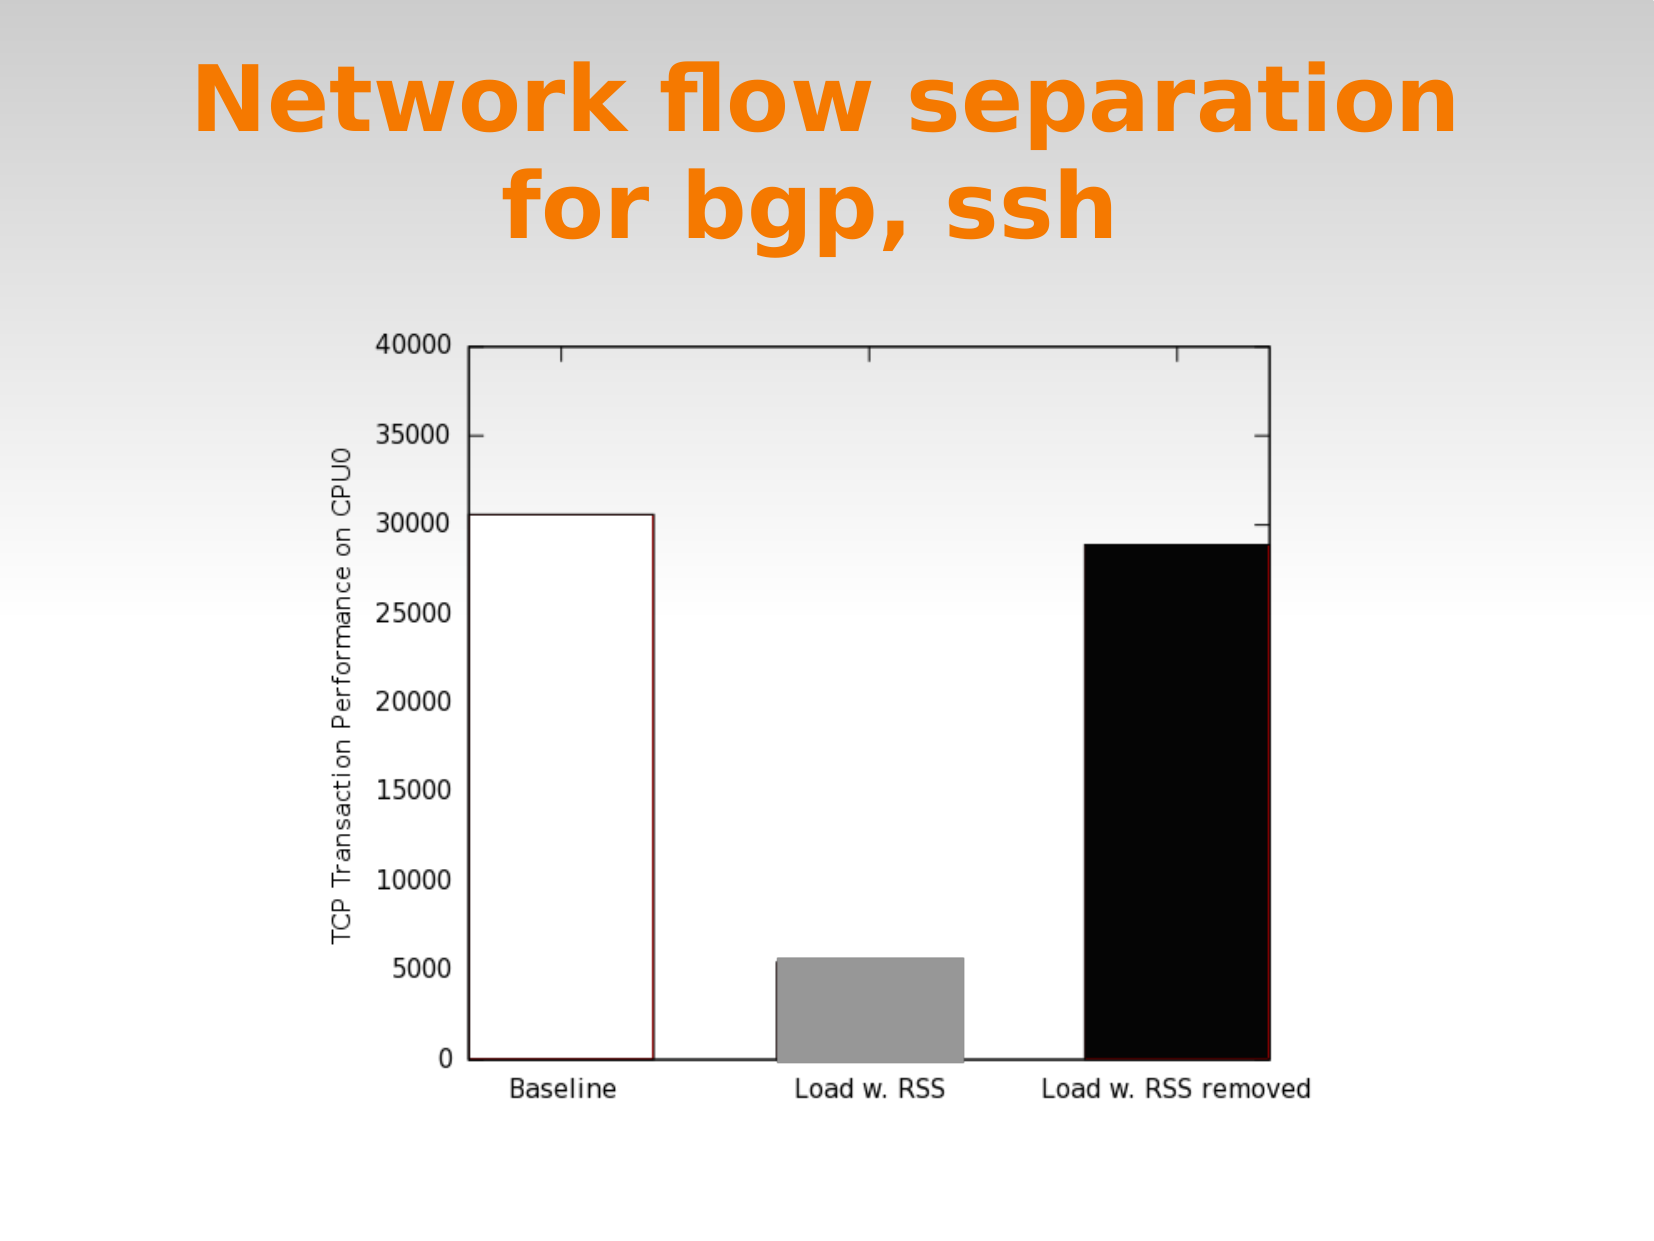

# Network flow separation for bgp, ssh